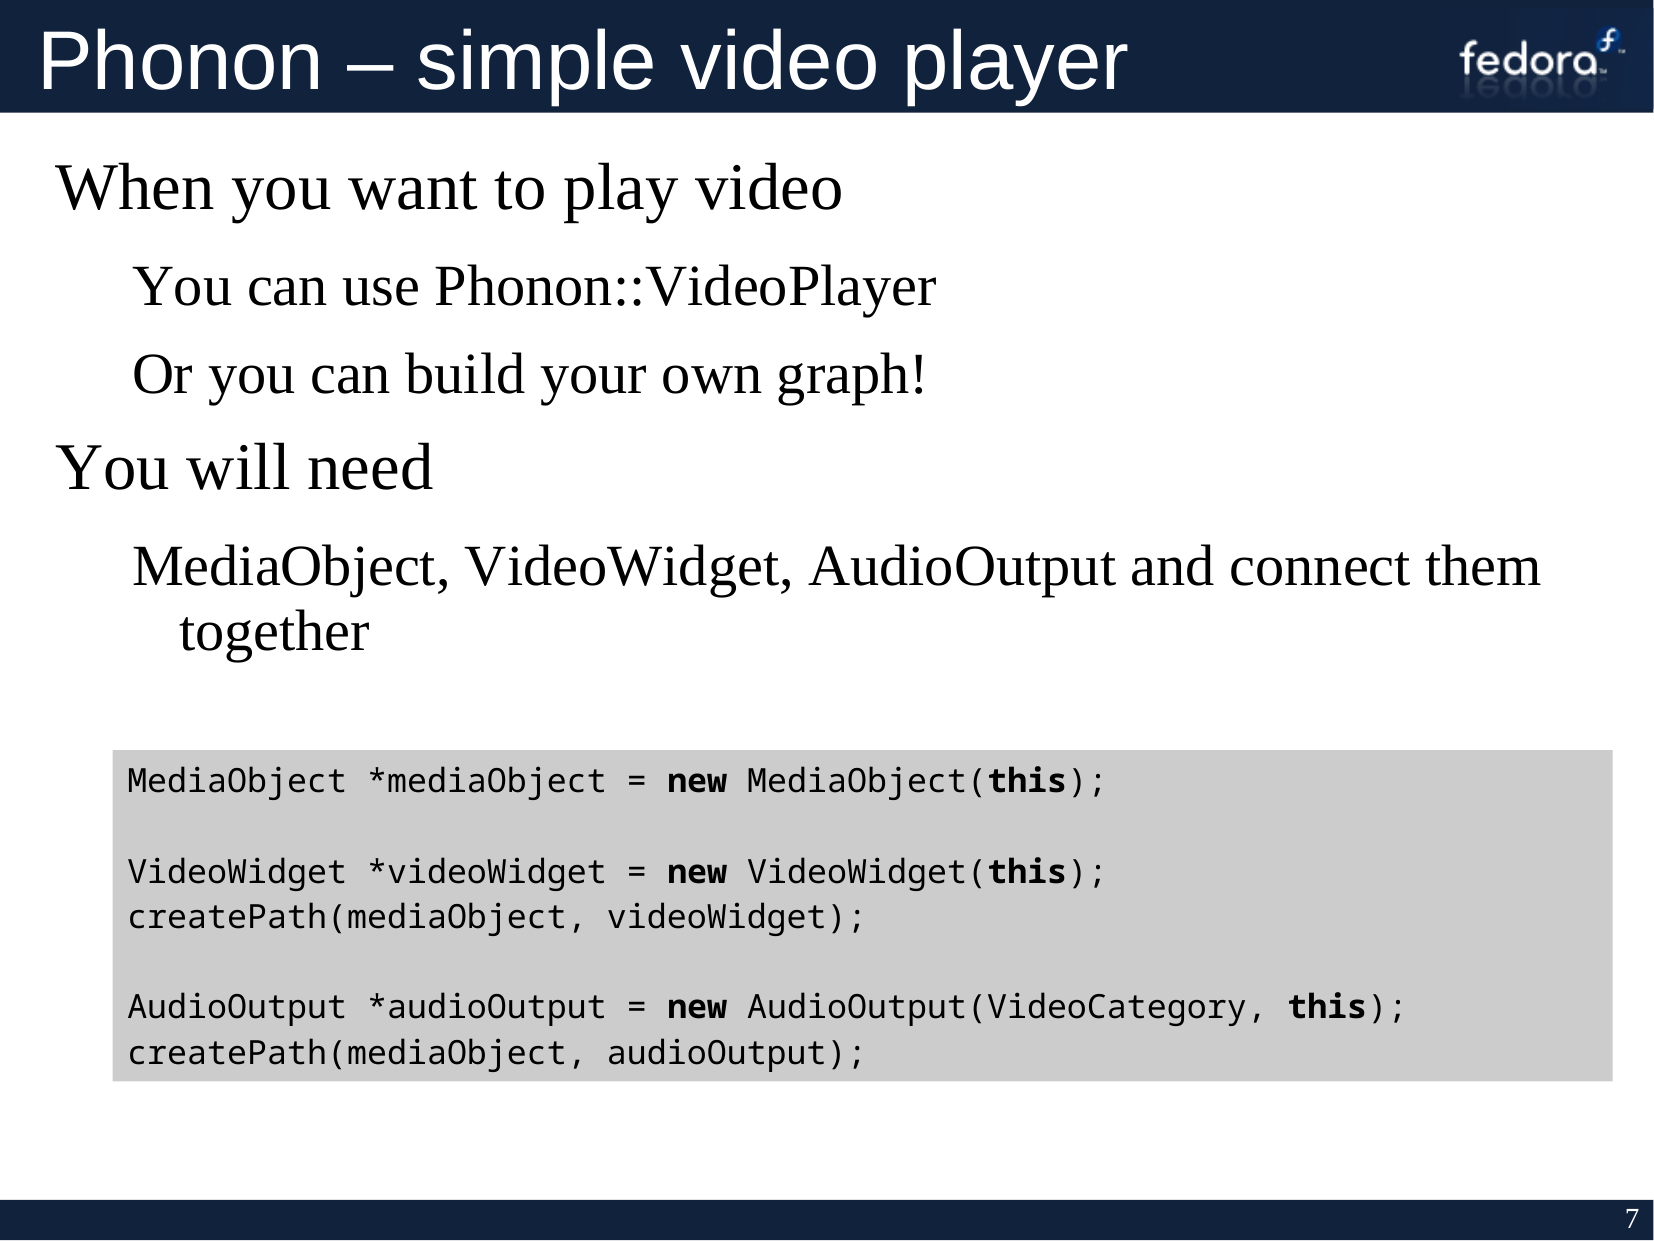

# Phonon – simple video player
When you want to play video
You can use Phonon::VideoPlayer
Or you can build your own graph!
You will need
MediaObject, VideoWidget, AudioOutput and connect them together
MediaObject *mediaObject = new MediaObject(this);
VideoWidget *videoWidget = new VideoWidget(this);
createPath(mediaObject, videoWidget);
AudioOutput *audioOutput = new AudioOutput(VideoCategory, this);
createPath(mediaObject, audioOutput);